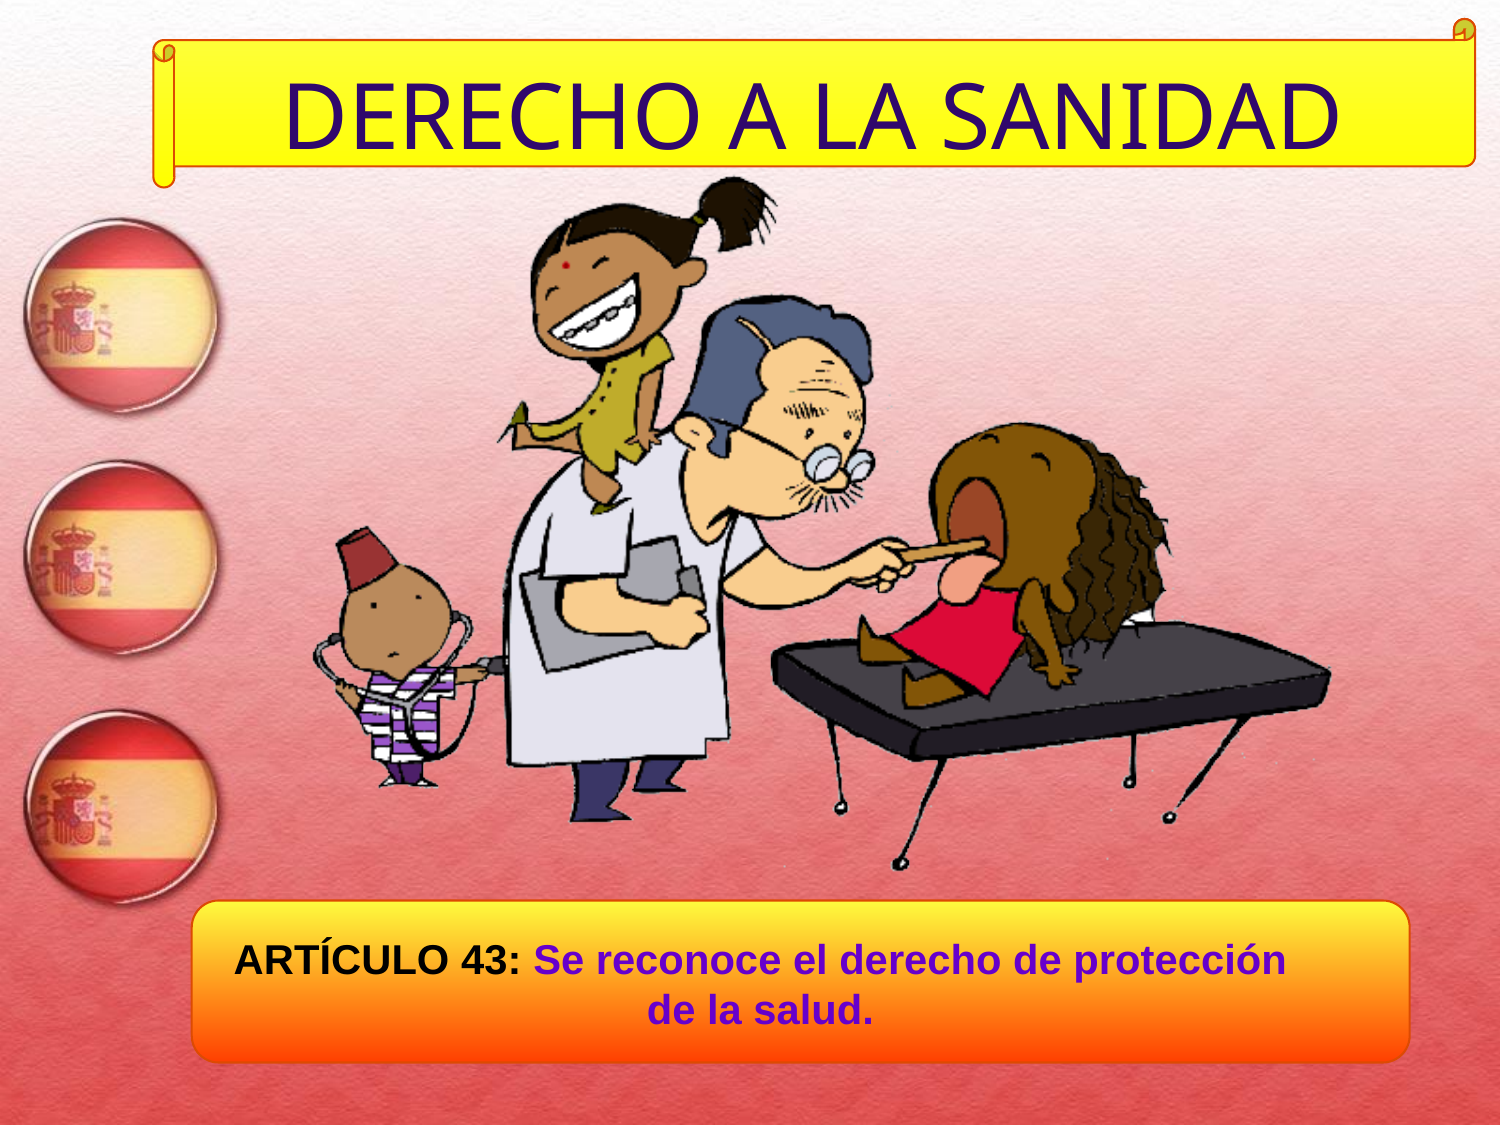

DERECHO A LA SANIDAD
ARTÍCULO 43: Se reconoce el derecho de protección de la salud.
33